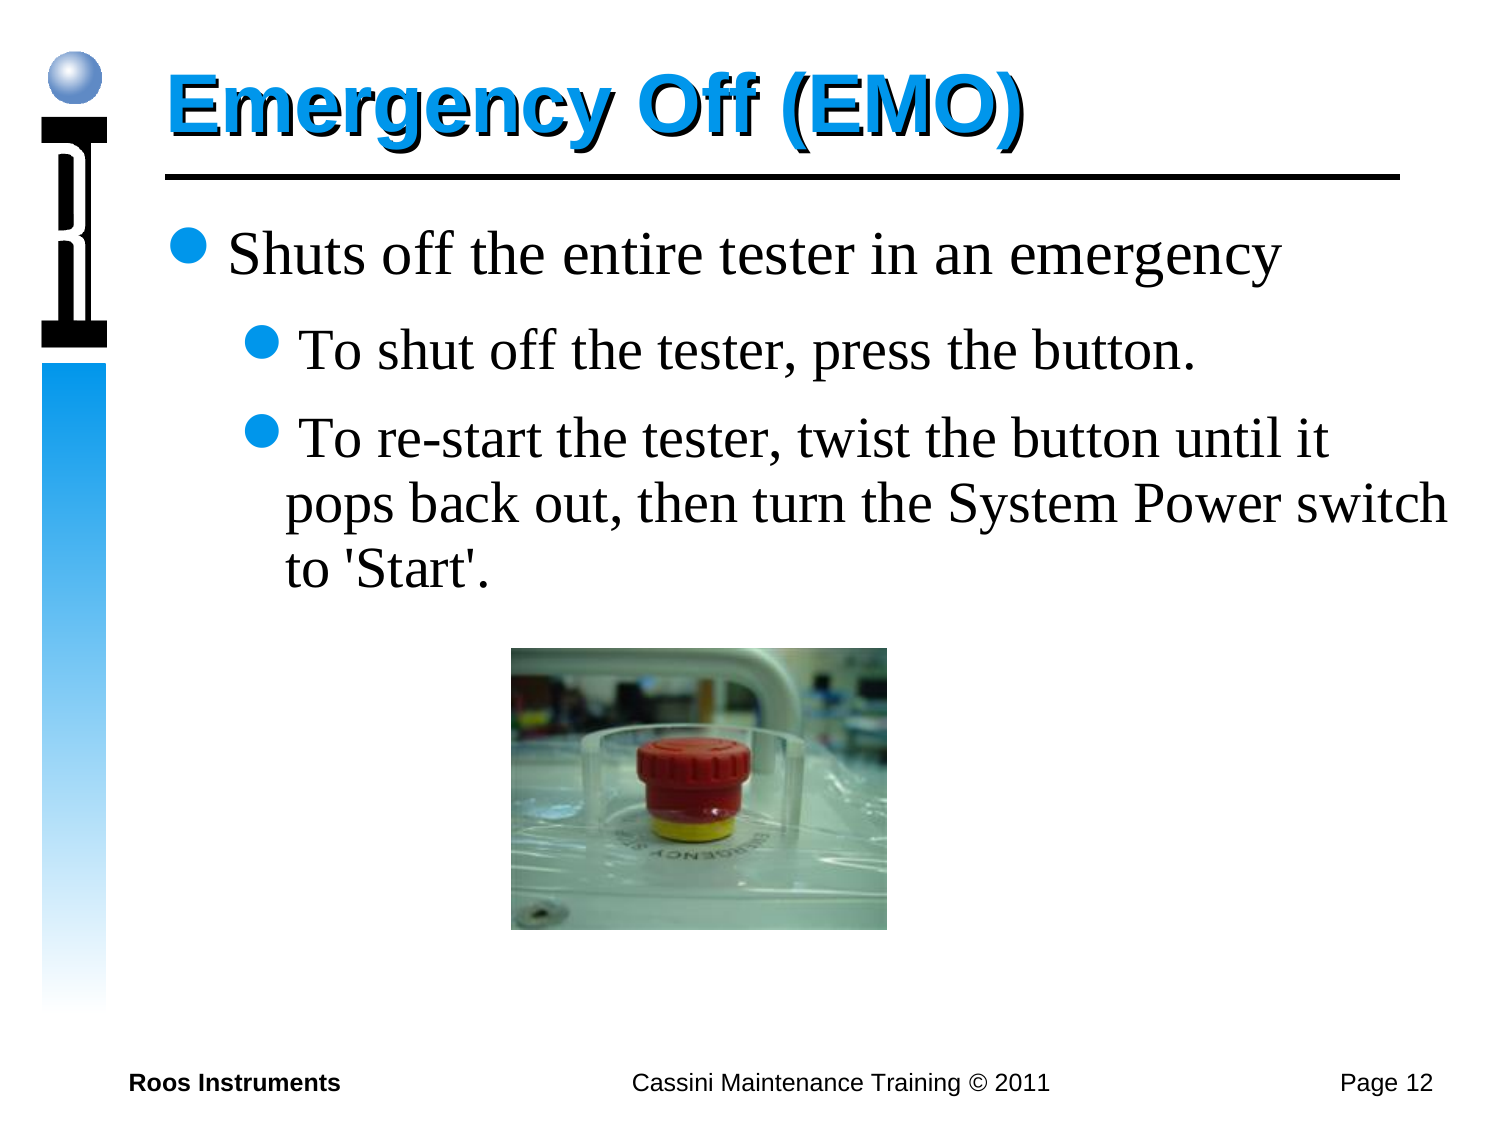

# Emergency Off (EMO)
Shuts off the entire tester in an emergency
To shut off the tester, press the button.
To re-start the tester, twist the button until it pops back out, then turn the System Power switch to 'Start'.